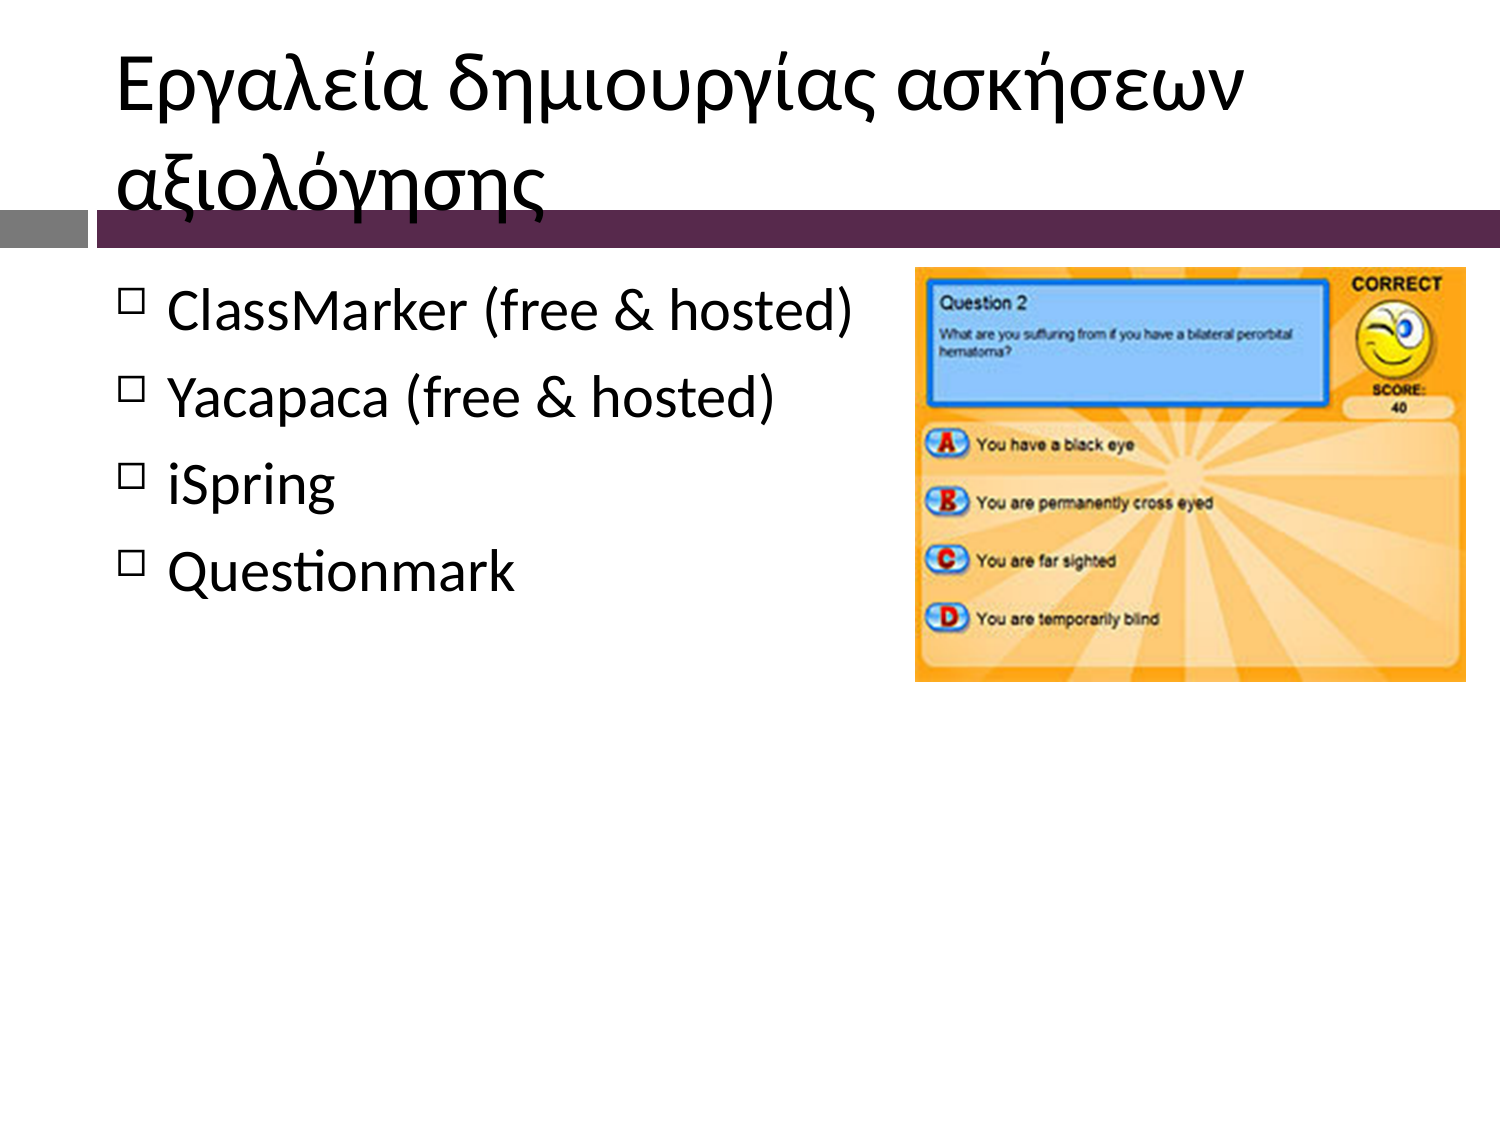

# Εργαλεία δημιουργίας ασκήσεων αξιολόγησης
ClassMarker (free & hosted)
Yacapaca (free & hosted)
iSpring
Questionmark